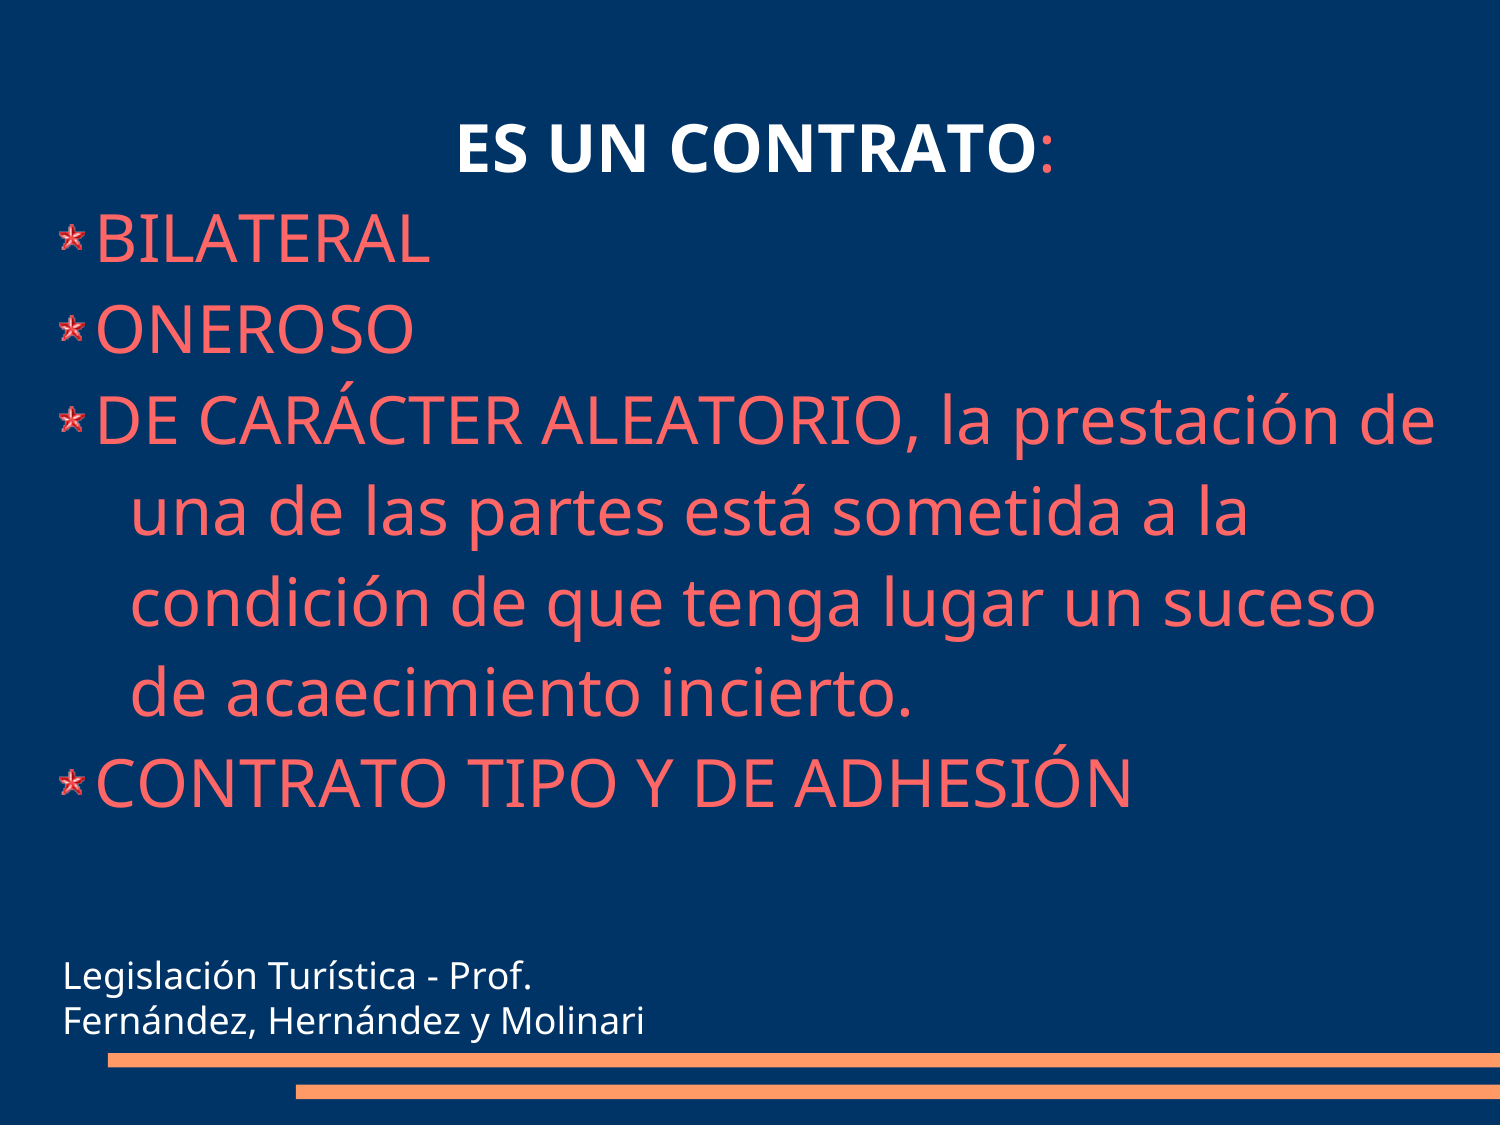

# ES UN CONTRATO:
BILATERAL
ONEROSO
DE CARÁCTER ALEATORIO, la prestación de una de las partes está sometida a la condición de que tenga lugar un suceso de acaecimiento incierto.
CONTRATO TIPO Y DE ADHESIÓN
Legislación Turística - Prof. Fernández, Hernández y Molinari